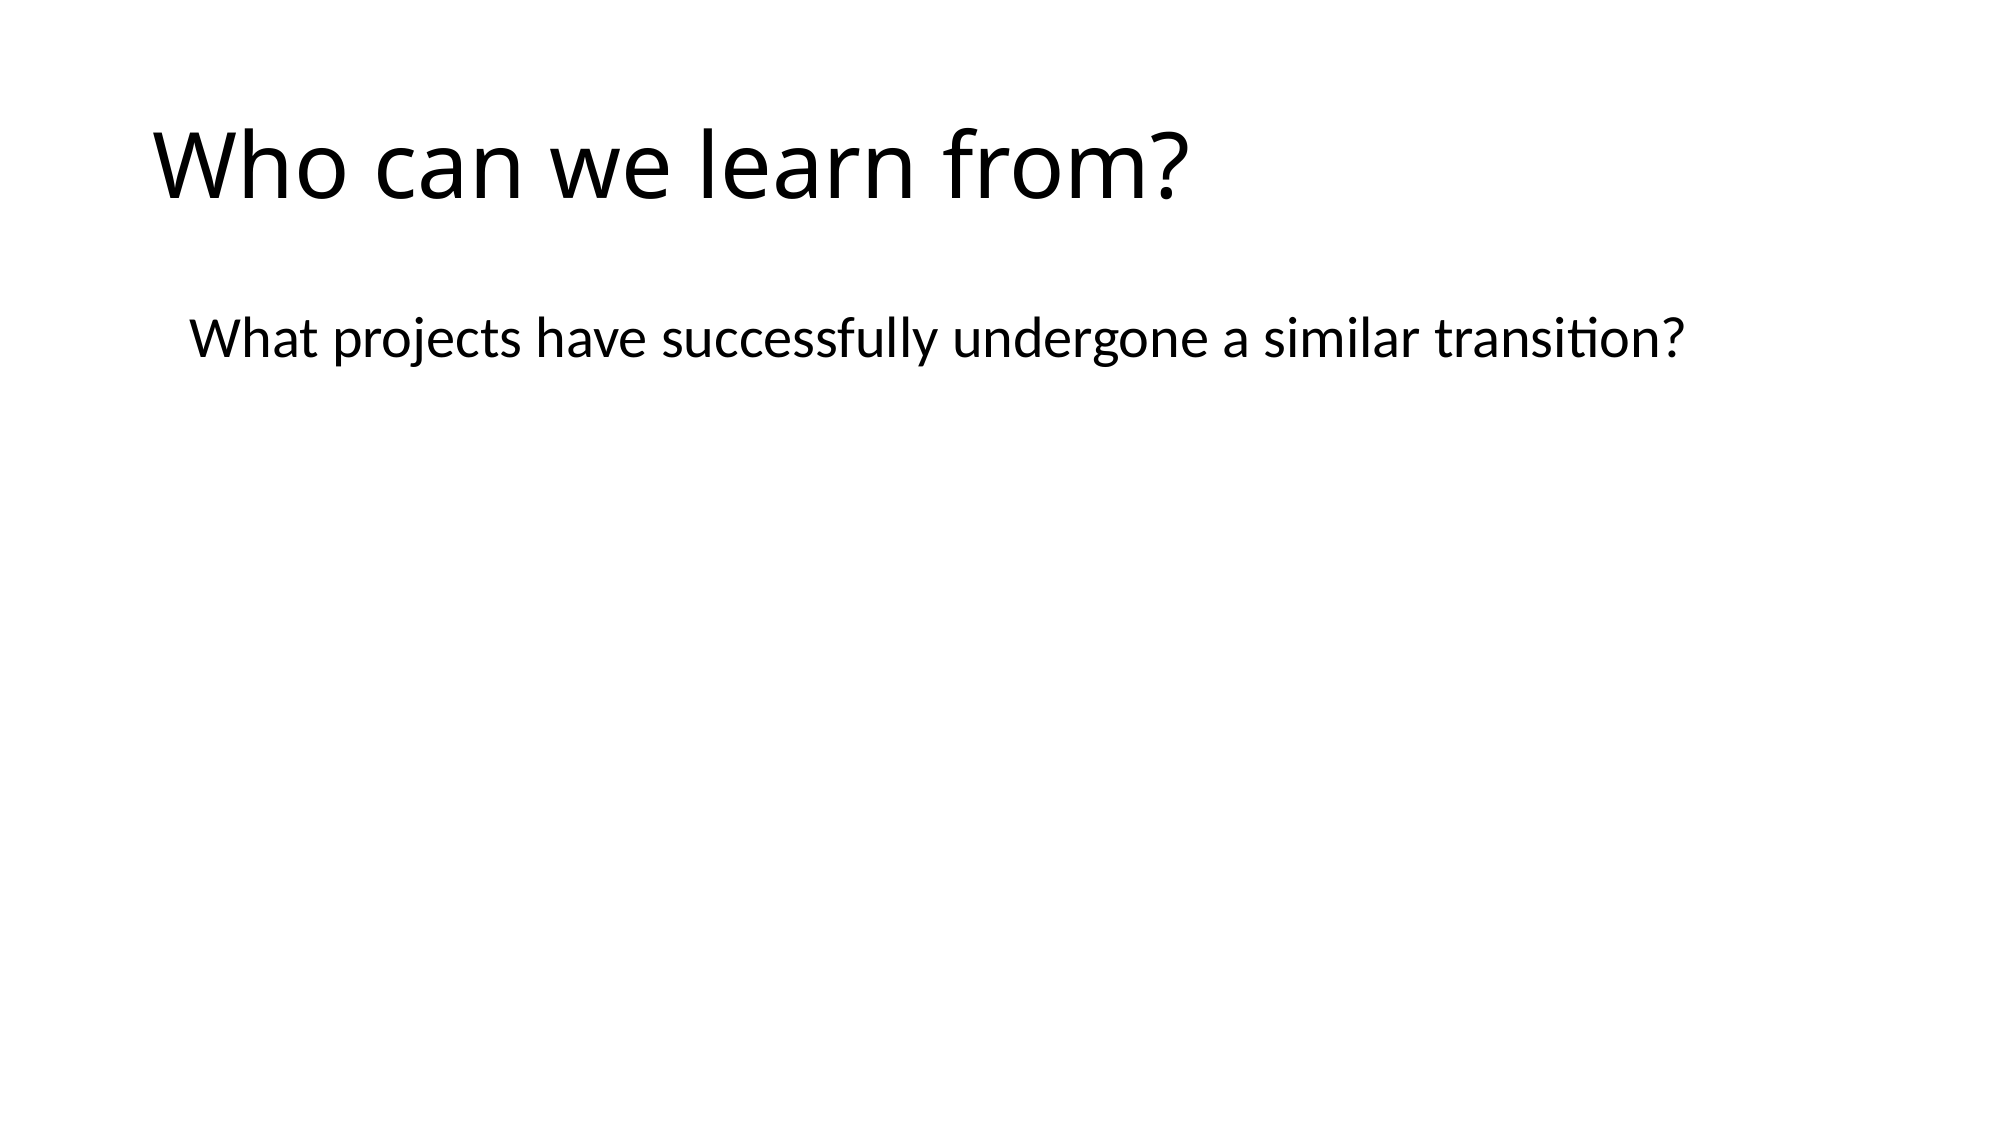

# Who can we learn from?
What projects have successfully undergone a similar transition?